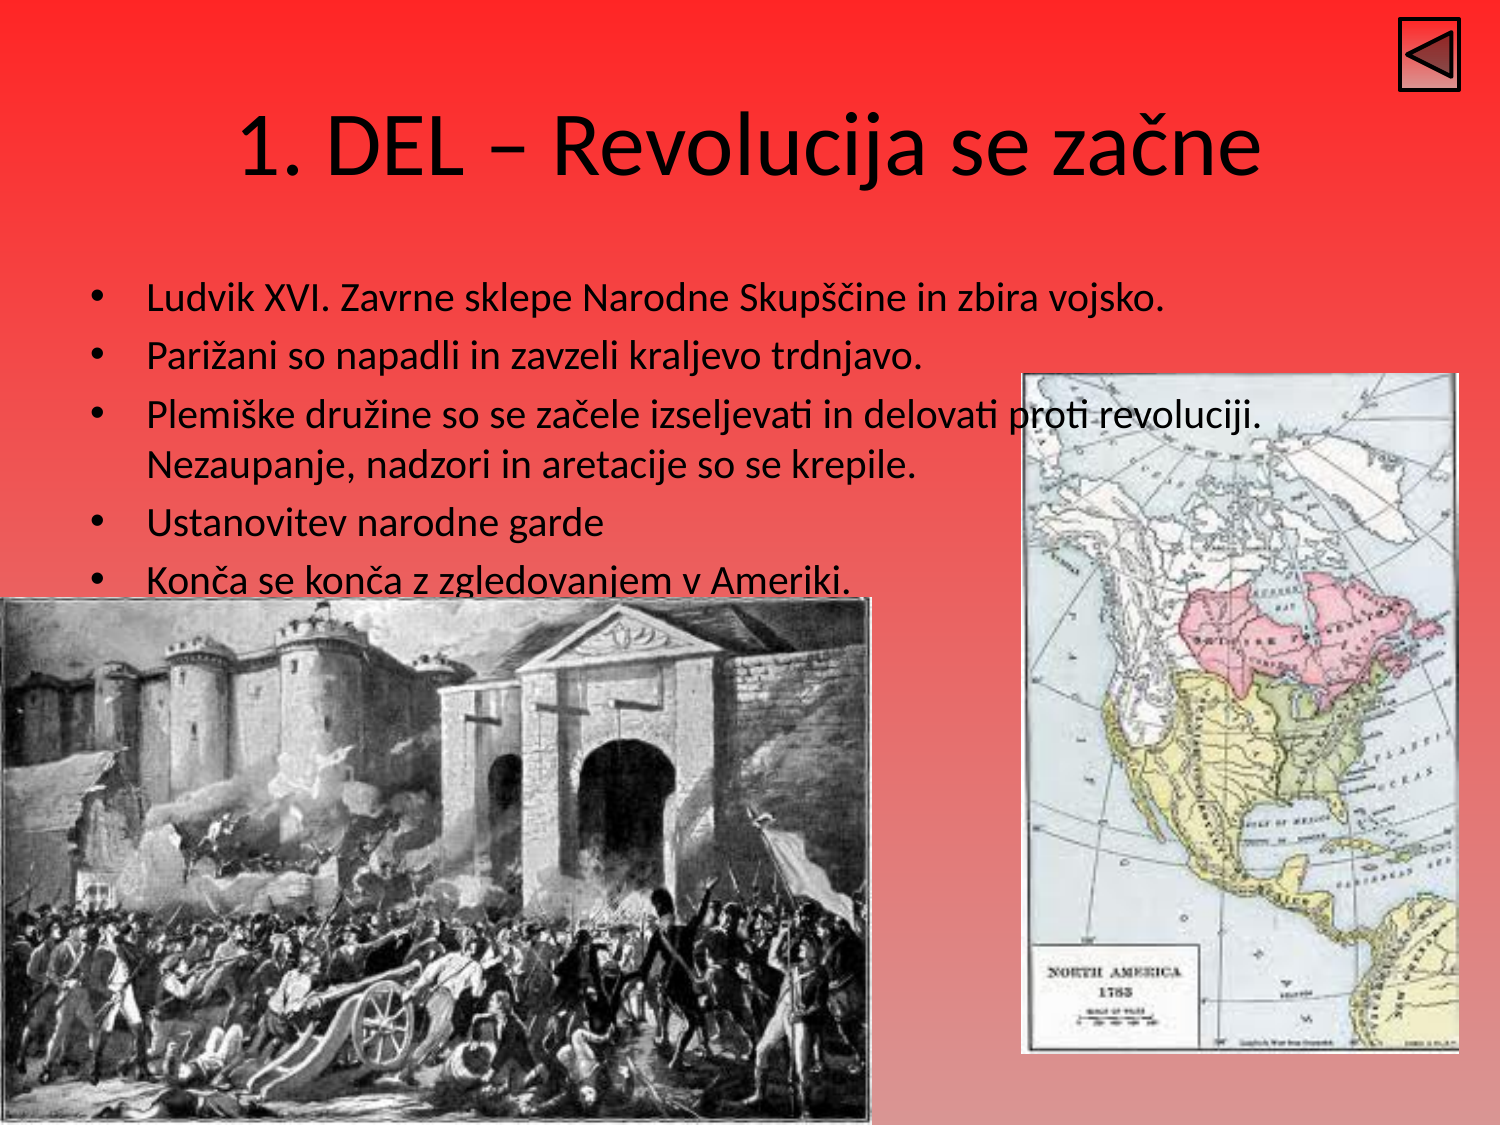

# 1. DEL – Revolucija se začne
Ludvik XVI. Zavrne sklepe Narodne Skupščine in zbira vojsko.
Parižani so napadli in zavzeli kraljevo trdnjavo.
Plemiške družine so se začele izseljevati in delovati proti revoluciji. Nezaupanje, nadzori in aretacije so se krepile.
Ustanovitev narodne garde
Konča se konča z zgledovanjem v Ameriki.